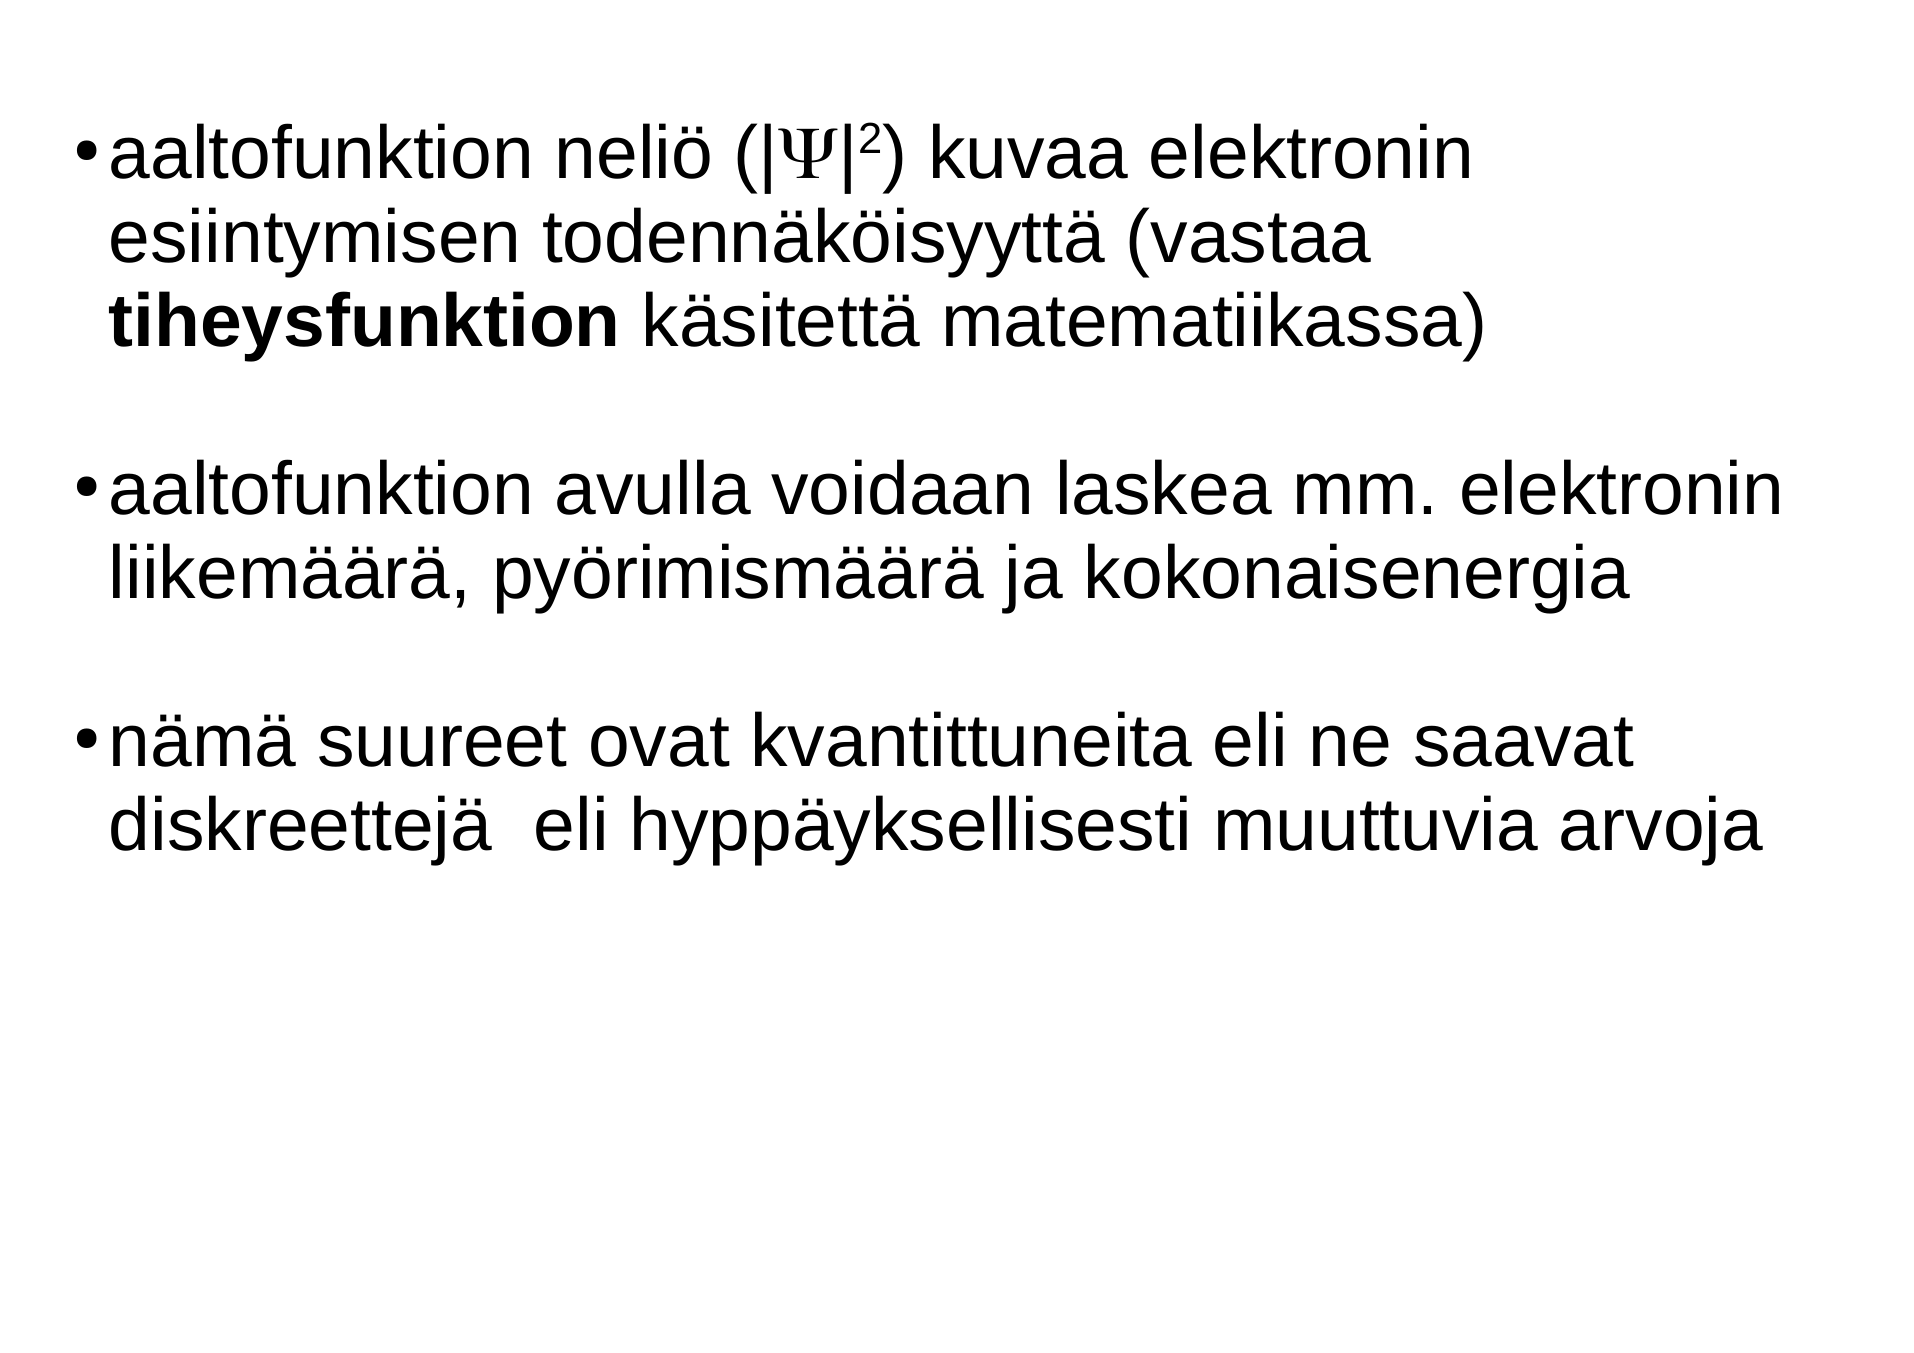

aaltofunktion neliö (|Y|2) kuvaa elektronin esiintymisen todennäköisyyttä (vastaa tiheysfunktion käsitettä matematiikassa)
aaltofunktion avulla voidaan laskea mm. elektronin liikemäärä, pyörimismäärä ja kokonaisenergia
nämä suureet ovat kvantittuneita eli ne saavat diskreettejä eli hyppäyksellisesti muuttuvia arvoja